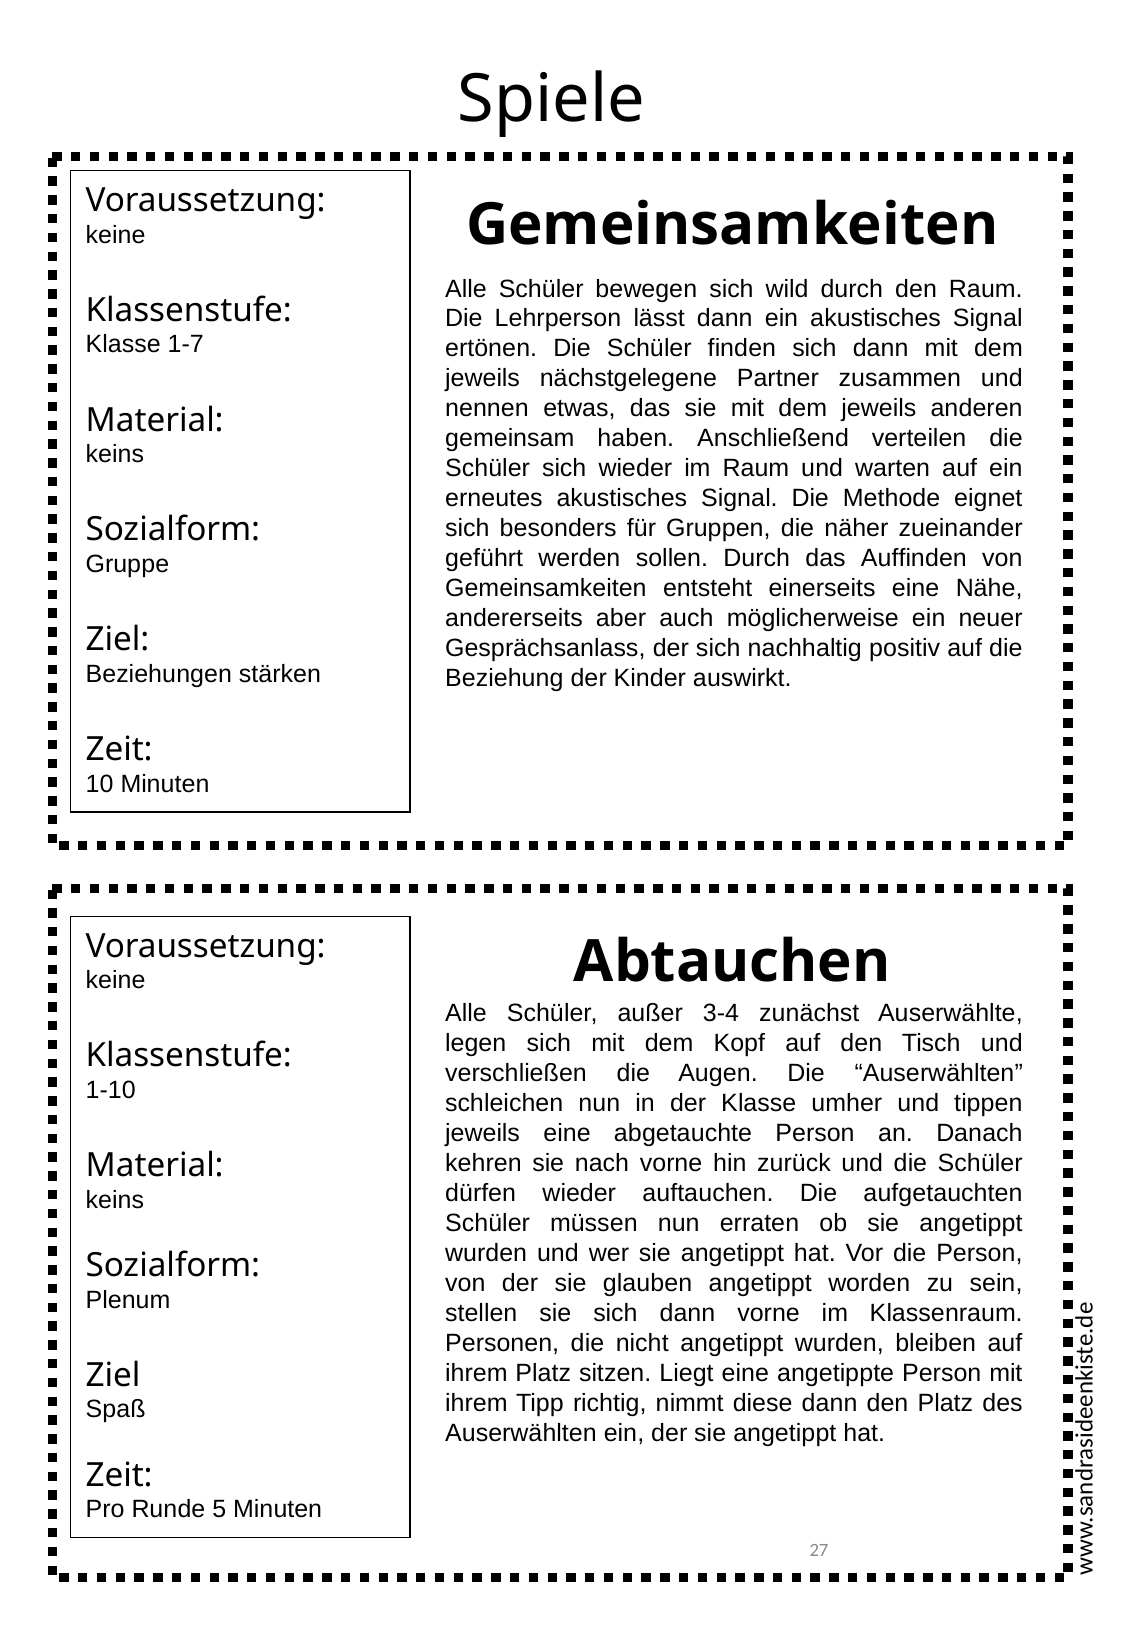

Spiele
Voraussetzung:
keine
Klassenstufe:
Klasse 1-7
Material:
keins
Sozialform:
Gruppe
Ziel:
Beziehungen stärken
Zeit:
10 Minuten
Gemeinsamkeiten
Alle Schüler bewegen sich wild durch den Raum. Die Lehrperson lässt dann ein akustisches Signal ertönen. Die Schüler finden sich dann mit dem jeweils nächstgelegene Partner zusammen und nennen etwas, das sie mit dem jeweils anderen gemeinsam haben. Anschließend verteilen die Schüler sich wieder im Raum und warten auf ein erneutes akustisches Signal. Die Methode eignet sich besonders für Gruppen, die näher zueinander geführt werden sollen. Durch das Auffinden von Gemeinsamkeiten entsteht einerseits eine Nähe, andererseits aber auch möglicherweise ein neuer Gesprächsanlass, der sich nachhaltig positiv auf die Beziehung der Kinder auswirkt.
Abtauchen
Voraussetzung:
keine
Klassenstufe:
1-10
Material:
keins
Sozialform:
Plenum
Ziel
Spaß
Zeit:
Pro Runde 5 Minuten
Alle Schüler, außer 3-4 zunächst Auserwählte, legen sich mit dem Kopf auf den Tisch und verschließen die Augen. Die “Auserwählten” schleichen nun in der Klasse umher und tippen jeweils eine abgetauchte Person an. Danach kehren sie nach vorne hin zurück und die Schüler dürfen wieder auftauchen. Die aufgetauchten Schüler müssen nun erraten ob sie angetippt wurden und wer sie angetippt hat. Vor die Person, von der sie glauben angetippt worden zu sein, stellen sie sich dann vorne im Klassenraum. Personen, die nicht angetippt wurden, bleiben auf ihrem Platz sitzen. Liegt eine angetippte Person mit ihrem Tipp richtig, nimmt diese dann den Platz des Auserwählten ein, der sie angetippt hat.
www.sandrasideenkiste.de